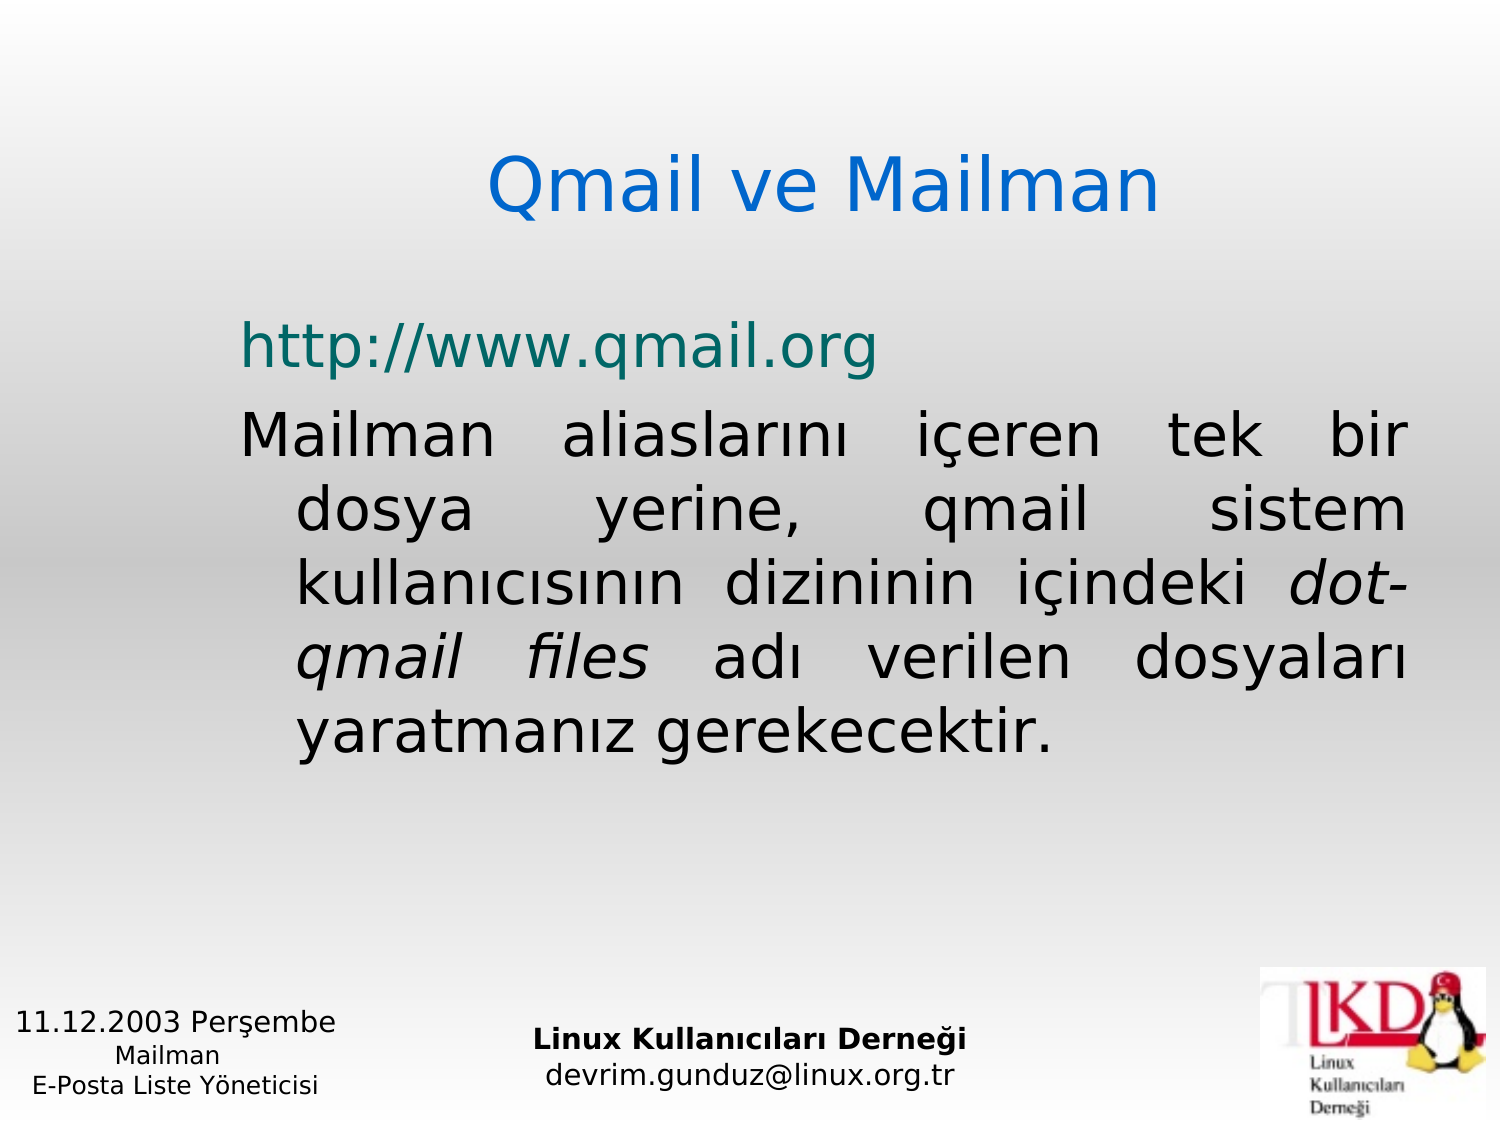

# Qmail ve Mailman
http://www.qmail.org
Mailman aliaslarını içeren tek bir dosya yerine, qmail sistem kullanıcısının dizininin içindeki dot-qmail files adı verilen dosyaları yaratmanız gerekecektir.